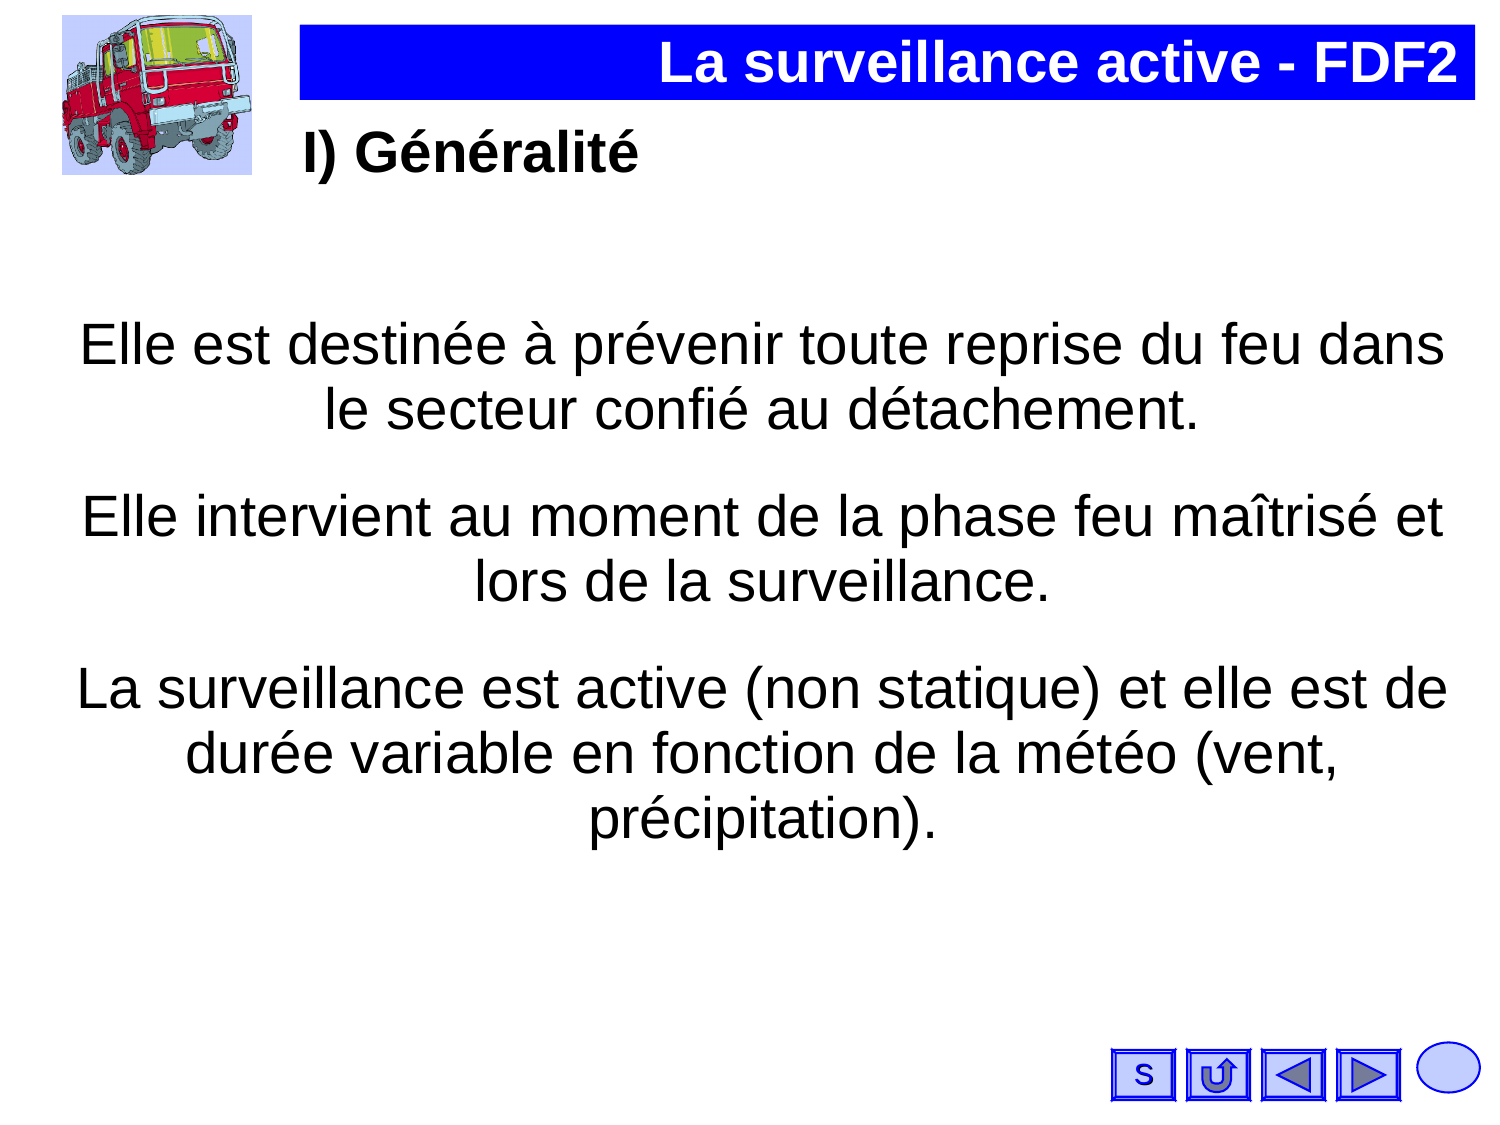

FDF2
La surveillance active - FDF2
I) Généralité
Elle est destinée à prévenir toute reprise du feu dans le secteur confié au détachement.
Elle intervient au moment de la phase feu maîtrisé et lors de la surveillance.
La surveillance est active (non statique) et elle est de durée variable en fonction de la météo (vent, précipitation).